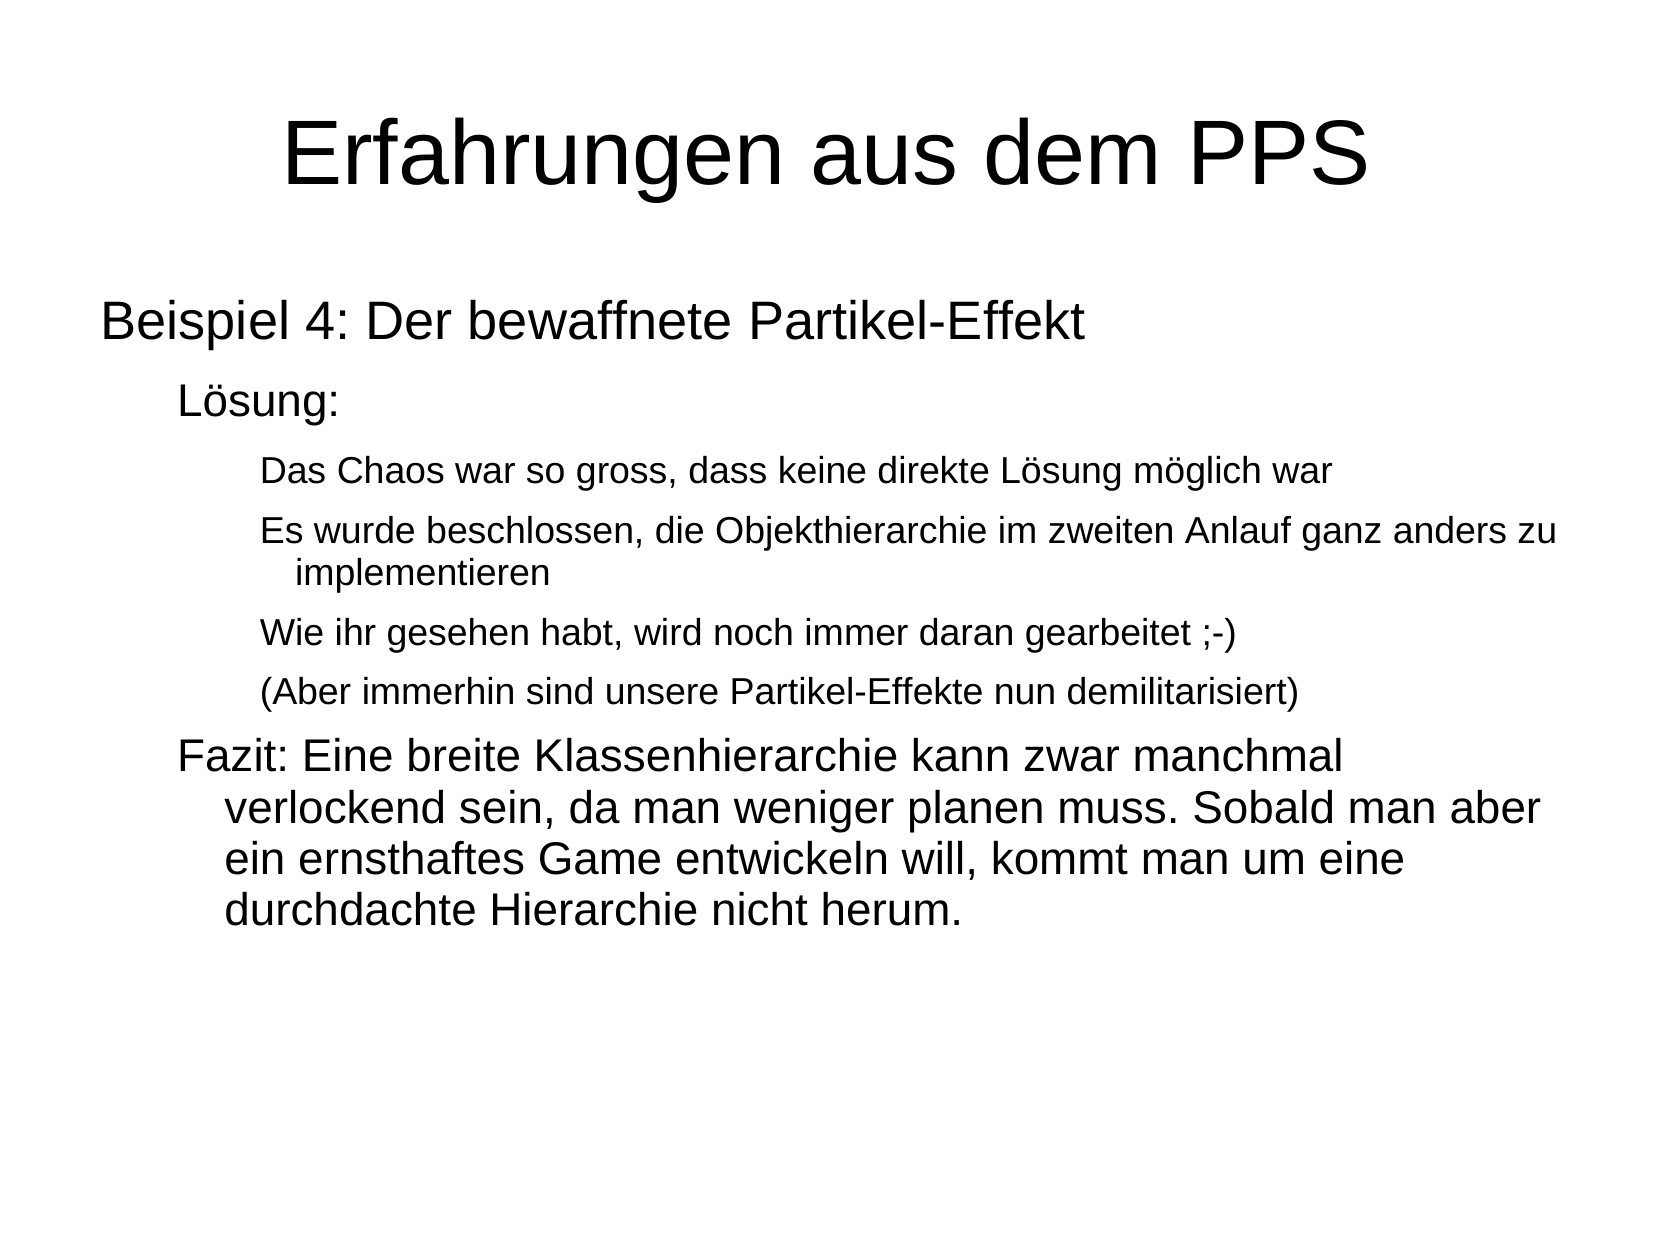

# Erfahrungen aus dem PPS
Beispiel 4: Der bewaffnete Partikel-Effekt
Lösung:
Das Chaos war so gross, dass keine direkte Lösung möglich war
Es wurde beschlossen, die Objekthierarchie im zweiten Anlauf ganz anders zu implementieren
Wie ihr gesehen habt, wird noch immer daran gearbeitet ;-)
(Aber immerhin sind unsere Partikel-Effekte nun demilitarisiert)
Fazit: Eine breite Klassenhierarchie kann zwar manchmal verlockend sein, da man weniger planen muss. Sobald man aber ein ernsthaftes Game entwickeln will, kommt man um eine durchdachte Hierarchie nicht herum.